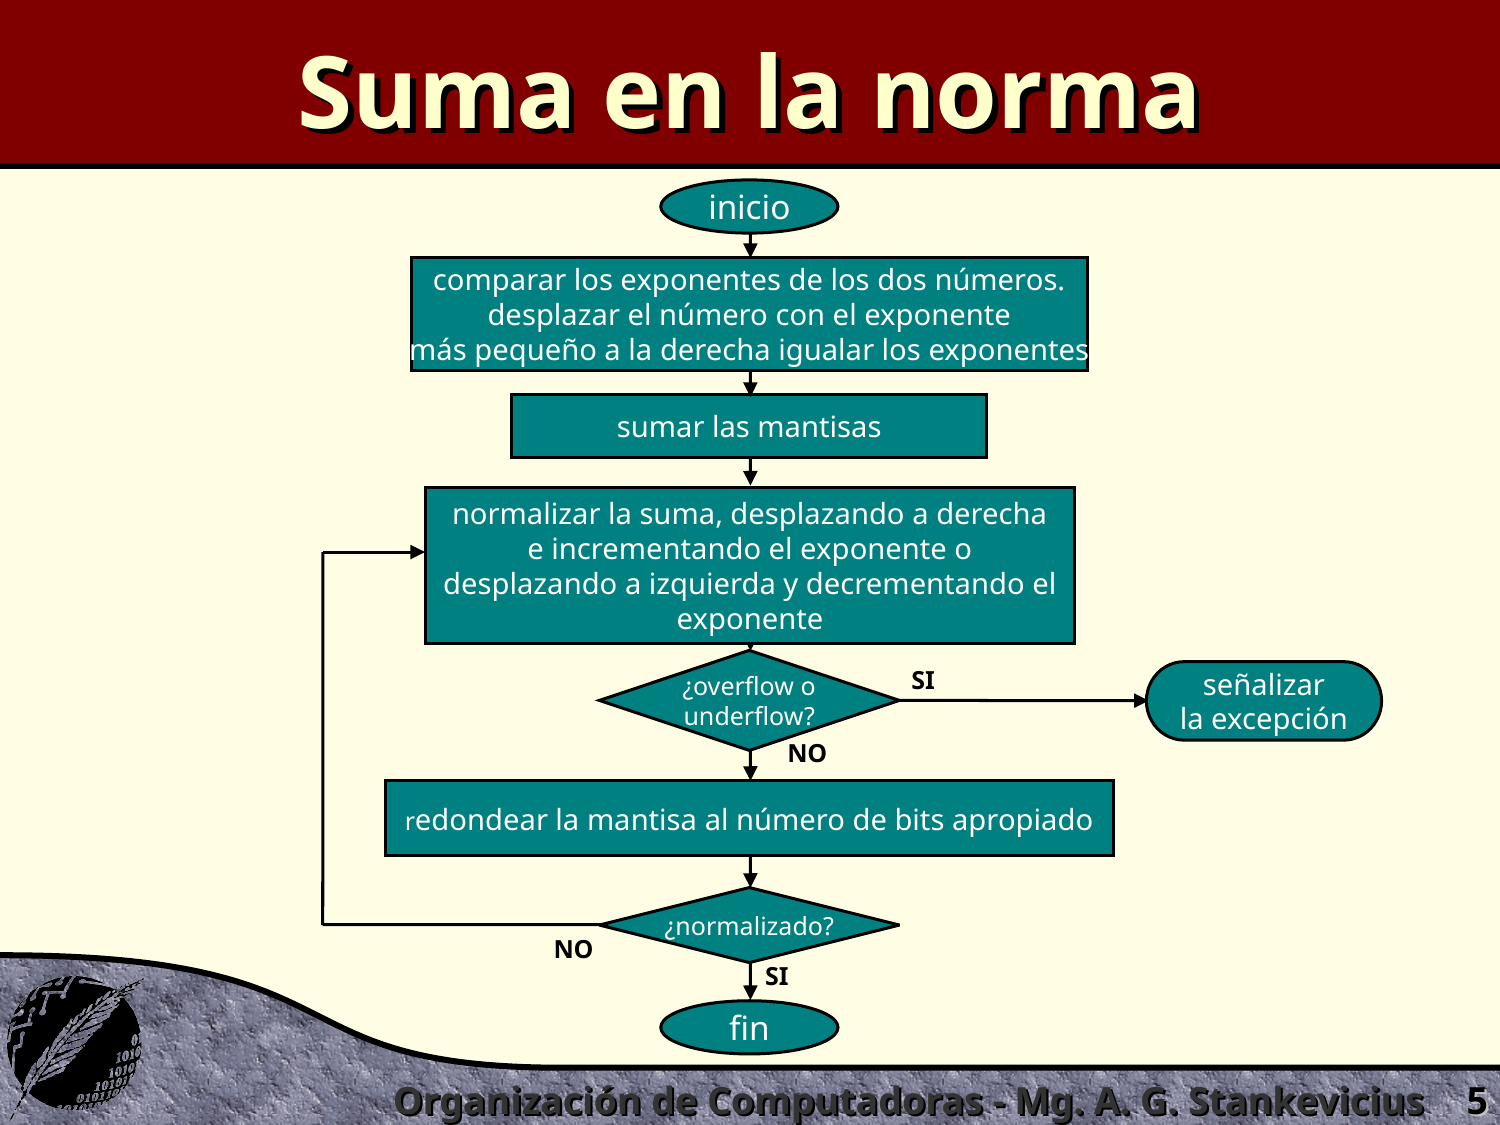

# Suma en la norma
inicio
comparar los exponentes de los dos números.
desplazar el número con el exponente
más pequeño a la derecha igualar los exponentes
sumar las mantisas
normalizar la suma, desplazando a derecha e incrementando el exponente o desplazando a izquierda y decrementando el exponente
¿overflow o
underflow?
SI
señalizar
la excepción
NO
redondear la mantisa al número de bits apropiado
¿normalizado?
NO
SI
fin
5